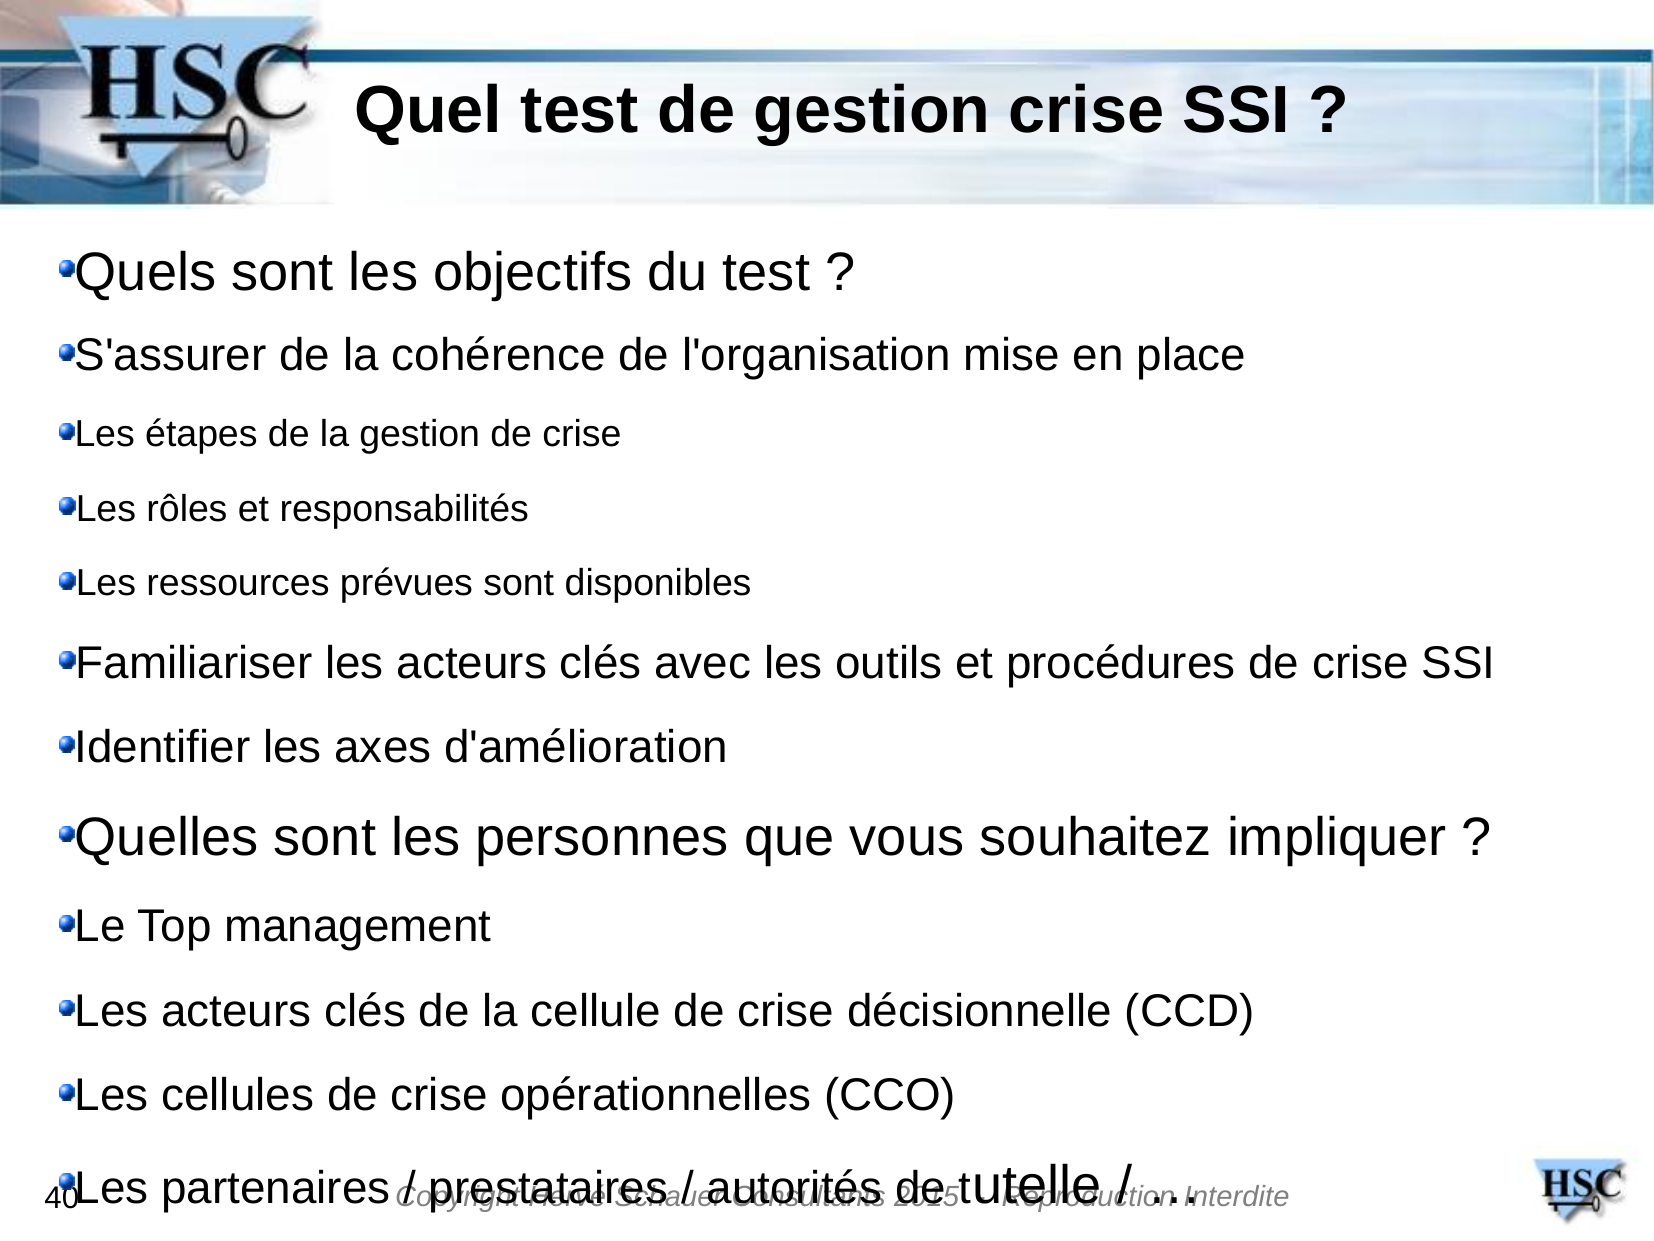

# Quel test de gestion crise SSI ?
Quels sont les objectifs du test ?
S'assurer de la cohérence de l'organisation mise en place
Les étapes de la gestion de crise
Les rôles et responsabilités
Les ressources prévues sont disponibles
Familiariser les acteurs clés avec les outils et procédures de crise SSI
Identifier les axes d'amélioration
Quelles sont les personnes que vous souhaitez impliquer ?
Le Top management
Les acteurs clés de la cellule de crise décisionnelle (CCD)
Les cellules de crise opérationnelles (CCO)
Les partenaires / prestataires / autorités de tutelle / …
Quel est le niveau de maturité de l'organisation de crise ?